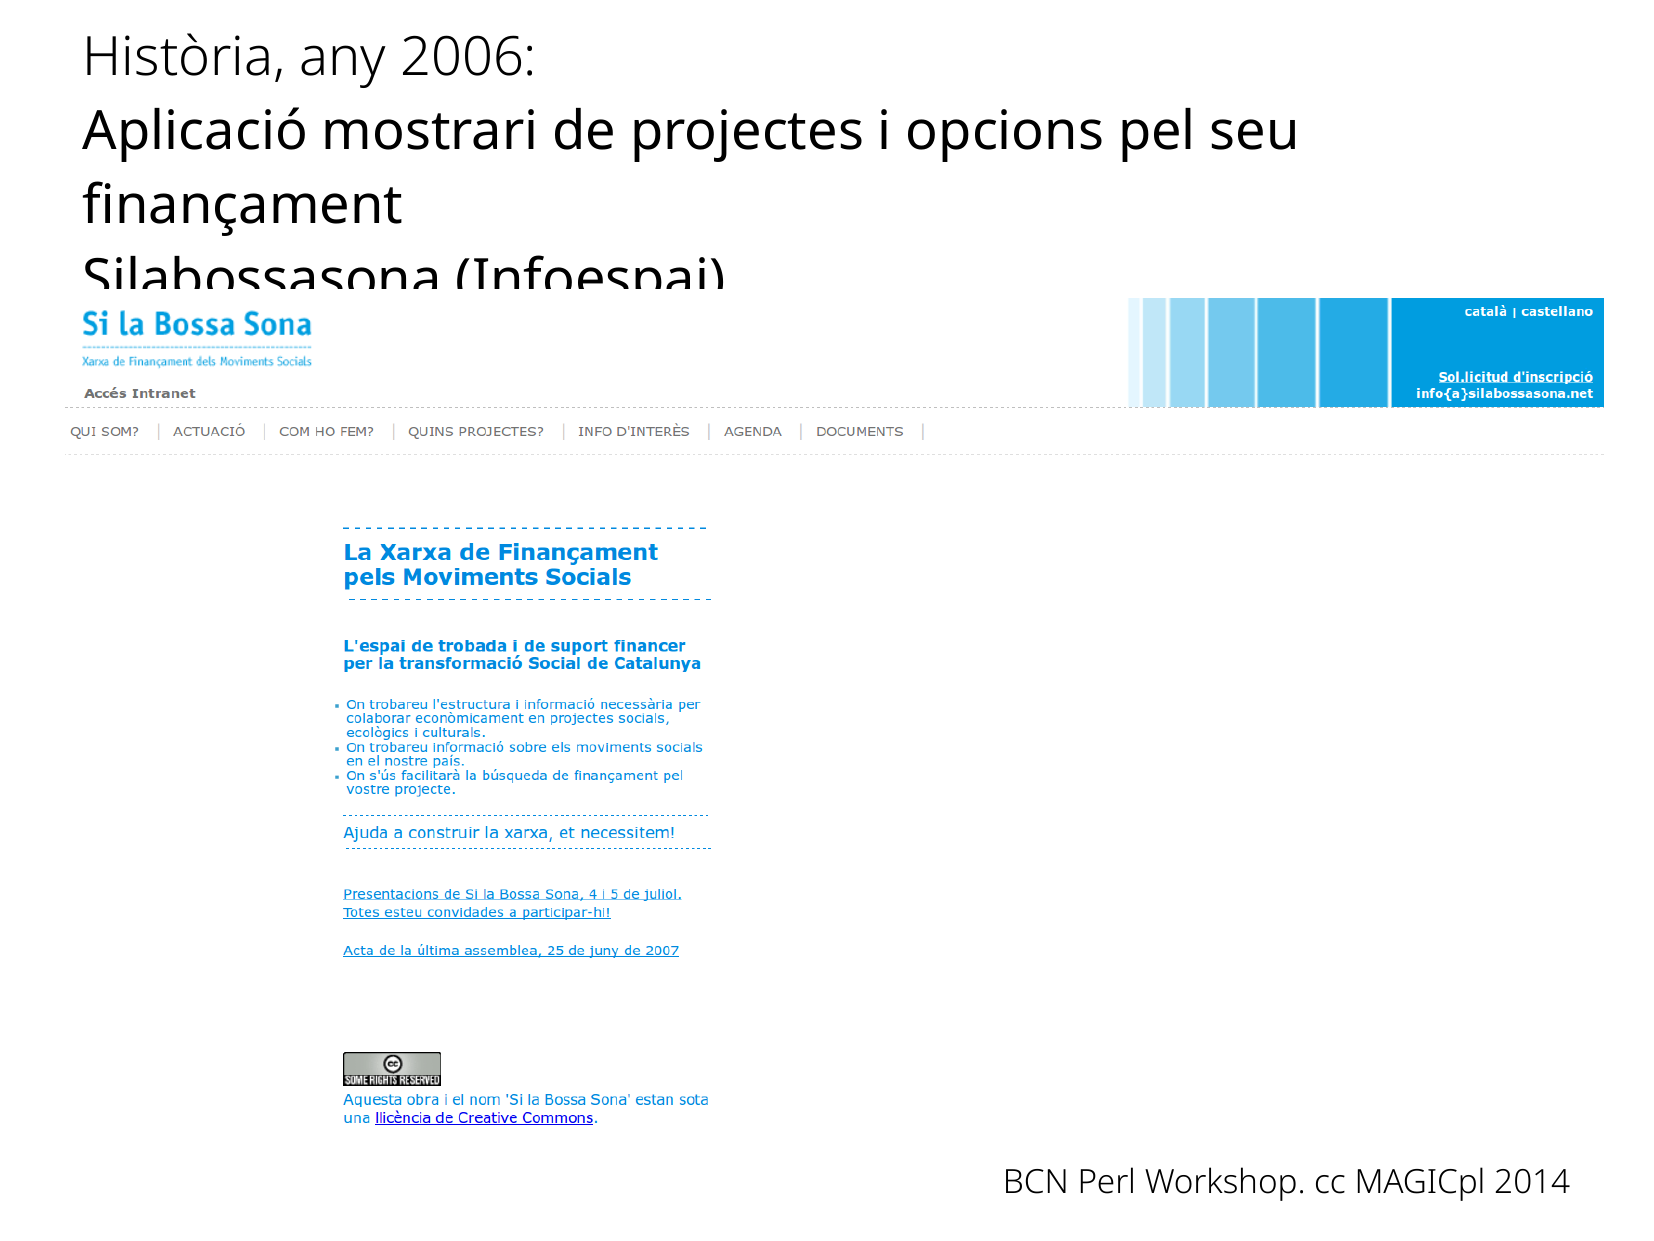

Història, any 2006:
Aplicació mostrari de projectes i opcions pel seu finançament
Silabossasona (Infoespai)
# BCN Perl Workshop. cc MAGICpl 2014